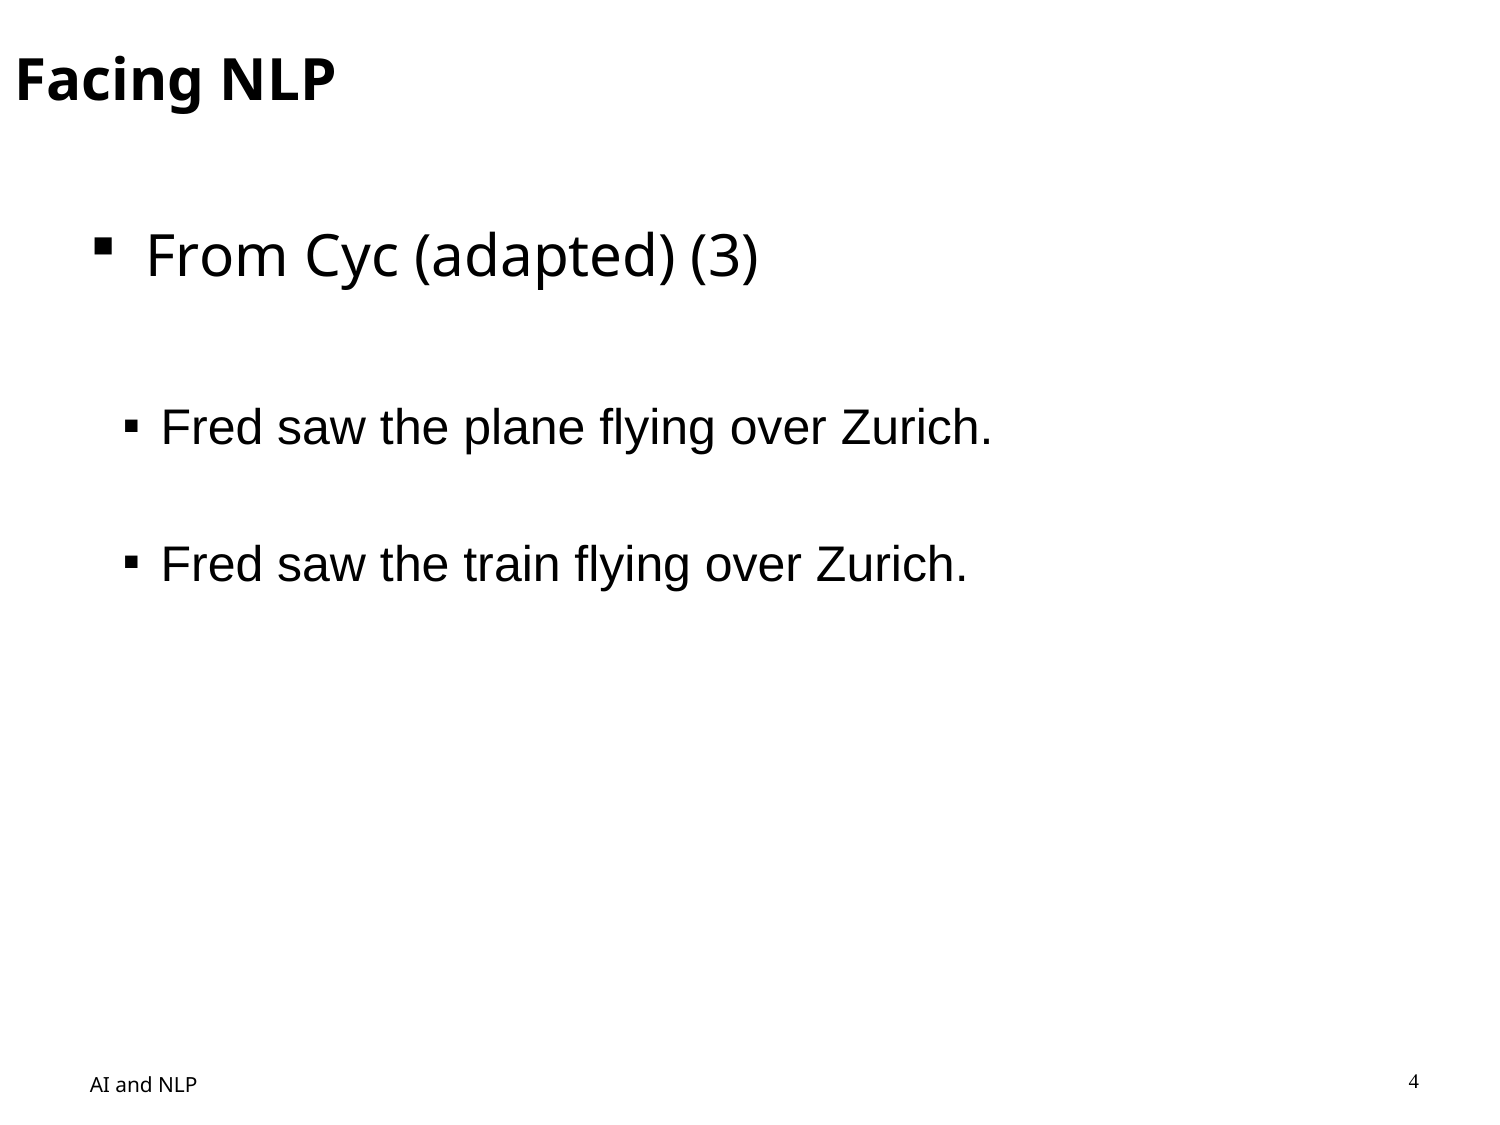

Facing NLP
# From Cyc (adapted) (3)
Fred saw the plane flying over Zurich.
Fred saw the train flying over Zurich.
4